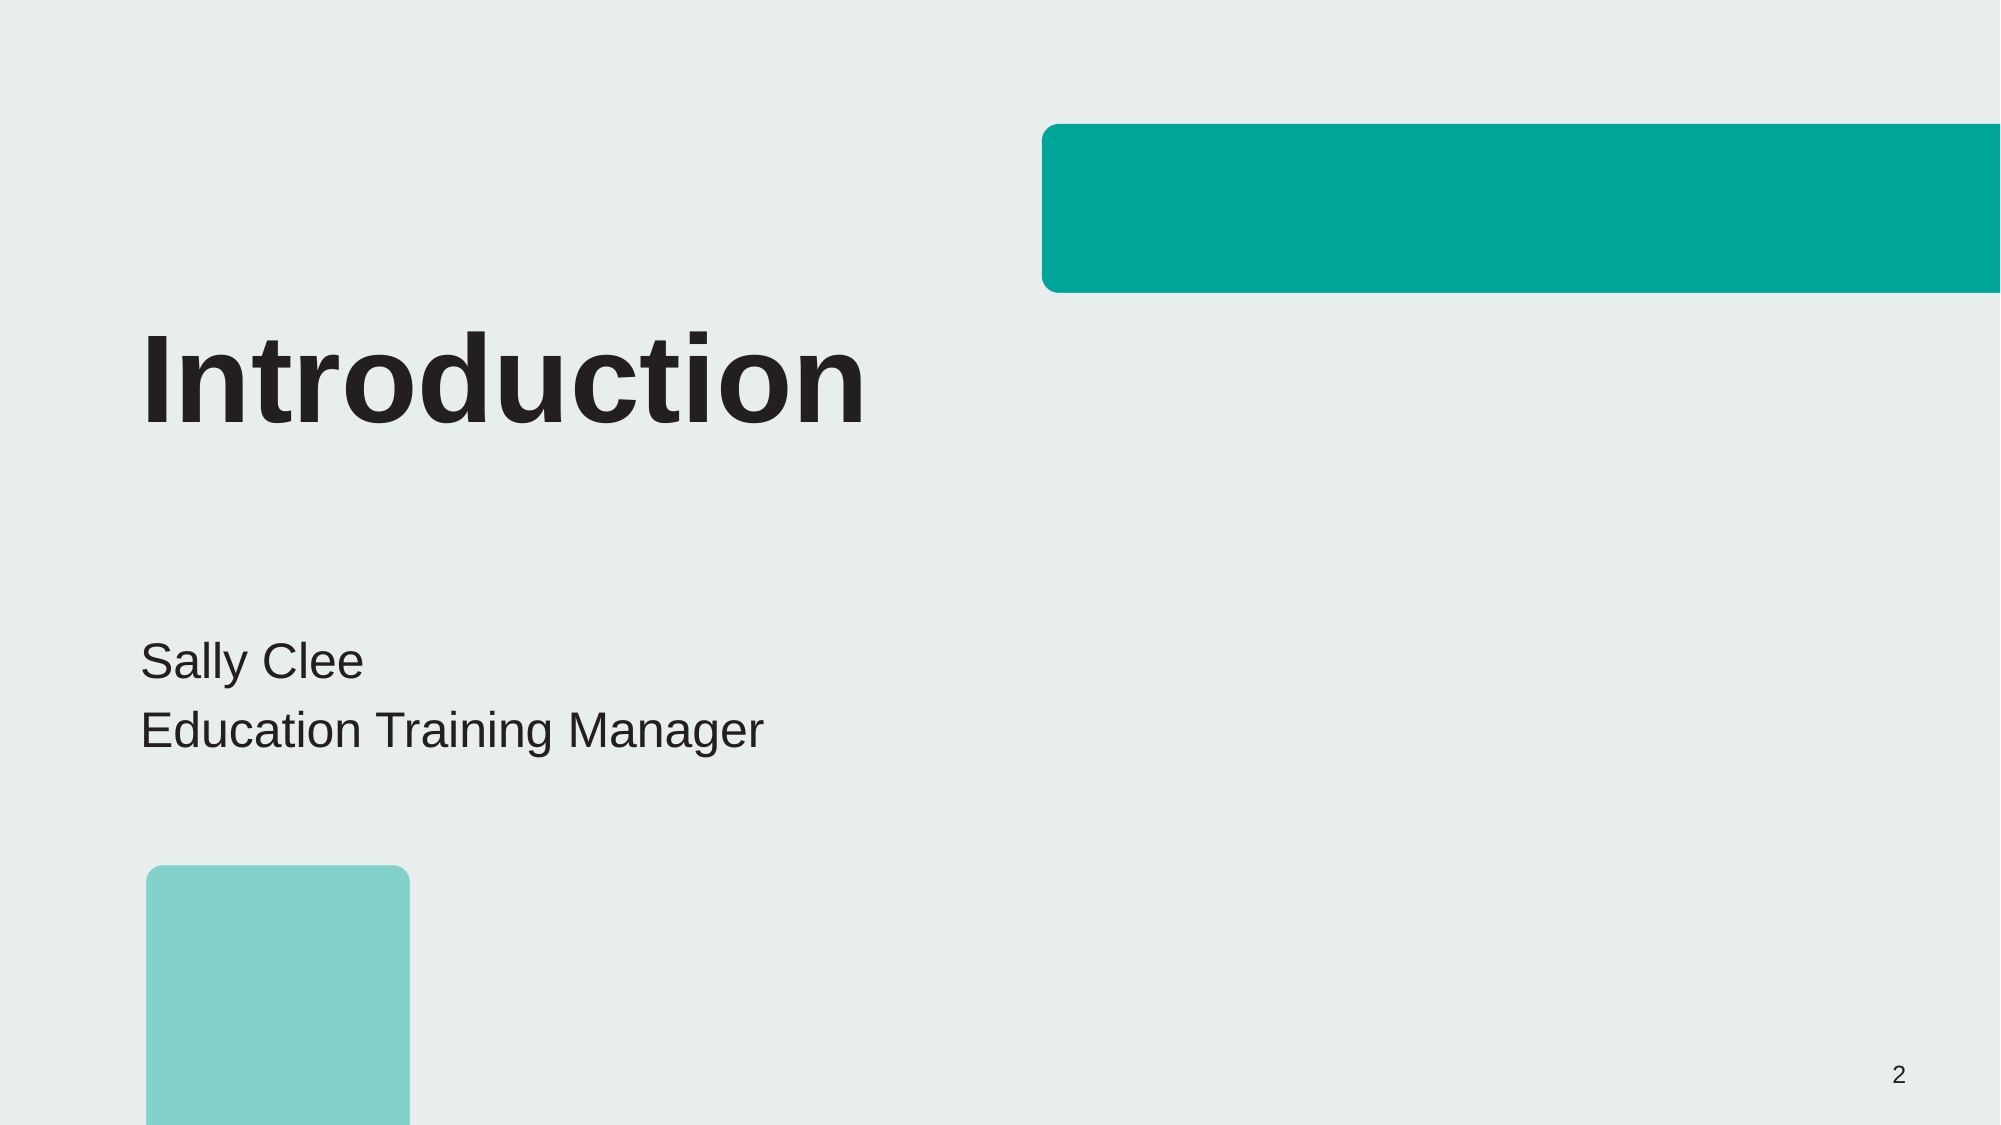

Introduction
# Sally Clee
Education Training Manager